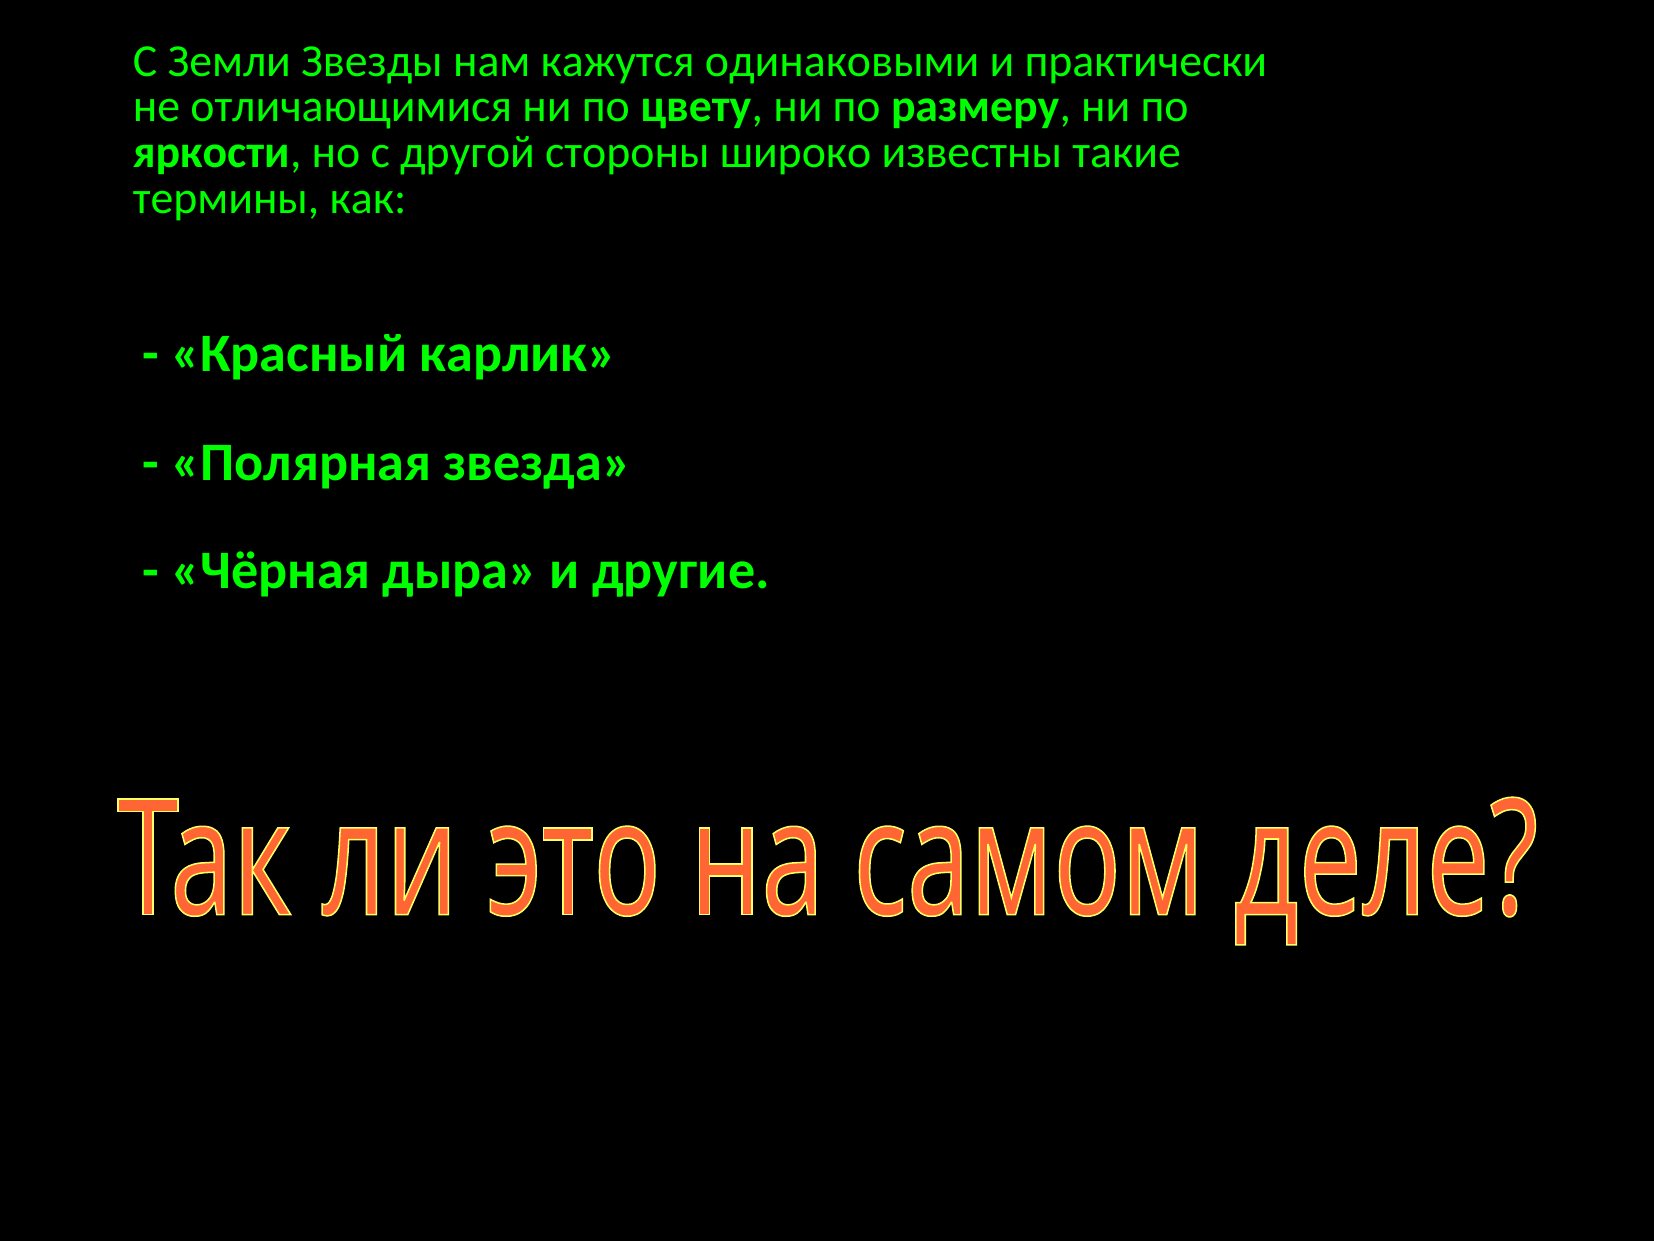

С Земли Звезды нам кажутся одинаковыми и практически не отличающимися ни по цвету, ни по размеру, ни по яркости, но с другой стороны широко известны такие термины, как:
- «Красный карлик»
- «Полярная звезда»
- «Чёрная дыра» и другие.
Так ли это на самом деле?